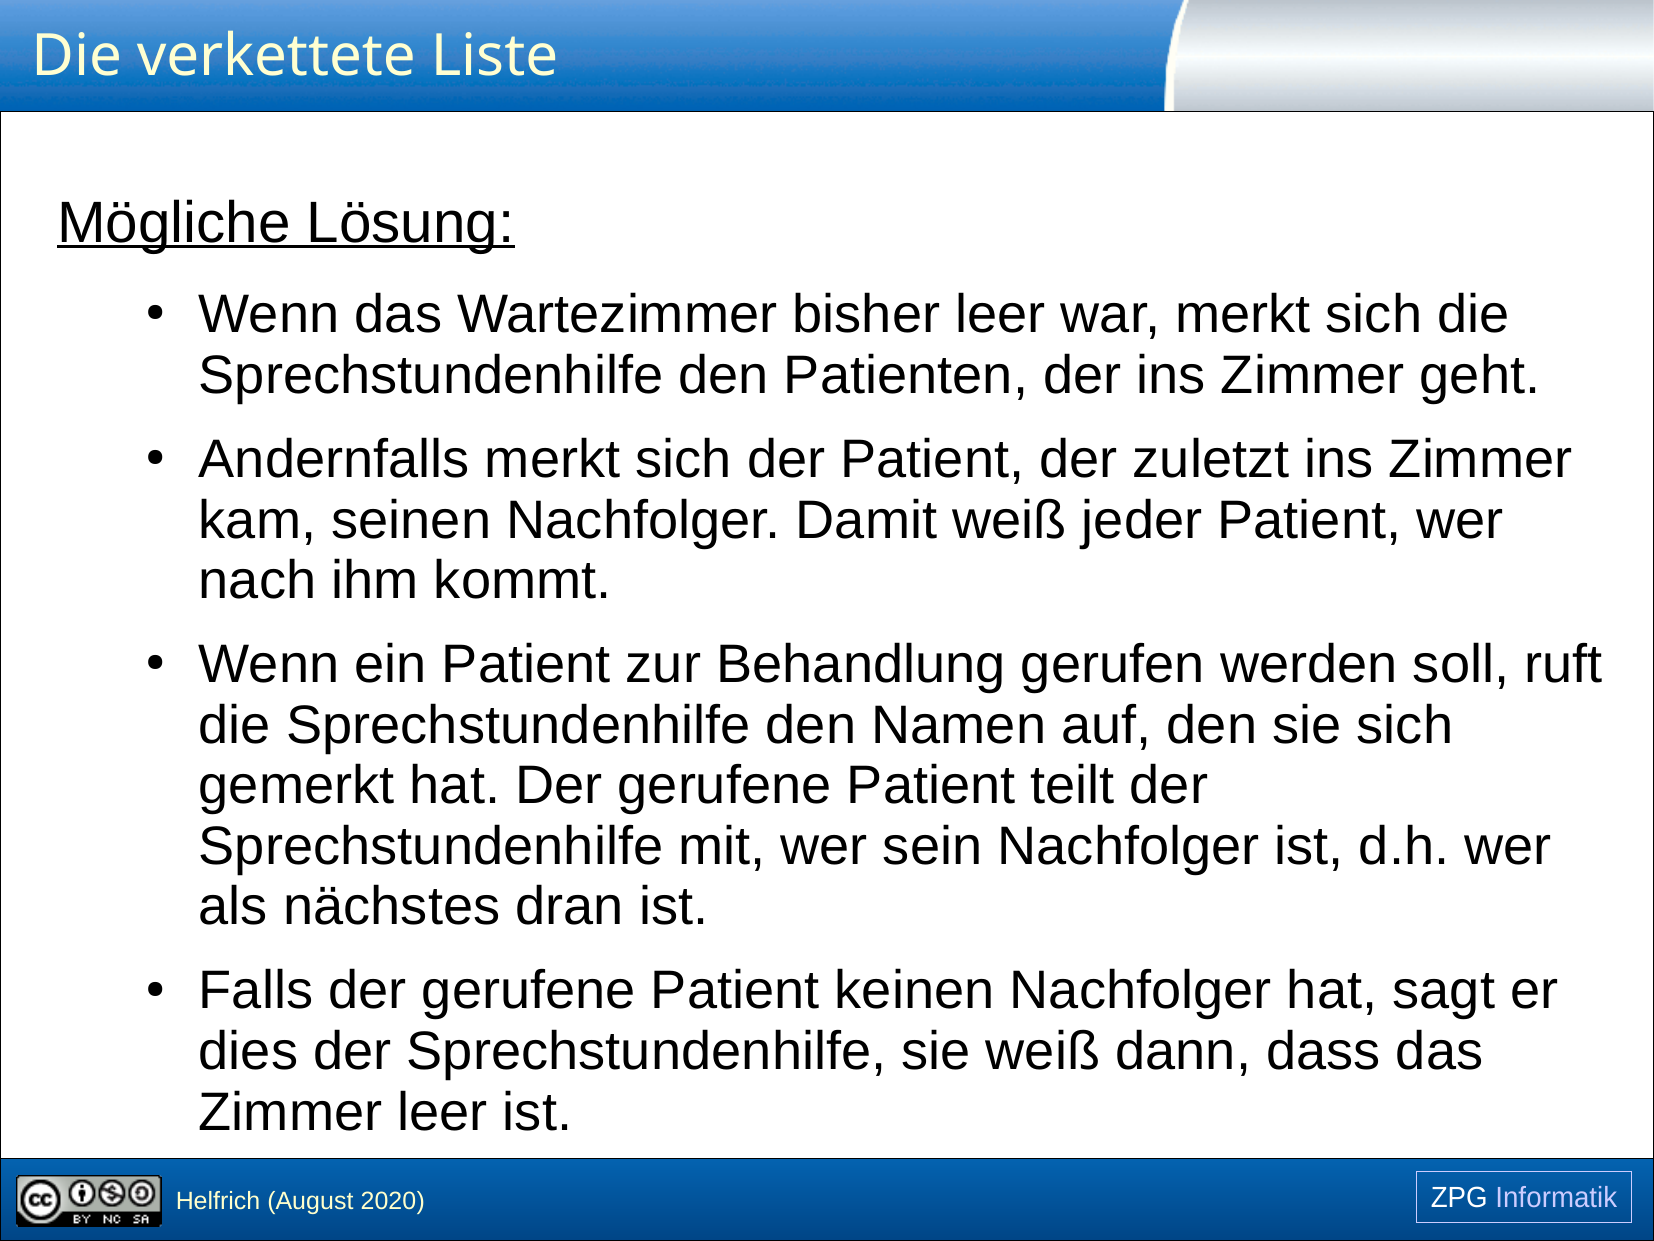

# Die verkettete Liste
Mögliche Lösung:
Wenn das Wartezimmer bisher leer war, merkt sich die Sprechstundenhilfe den Patienten, der ins Zimmer geht.
Andernfalls merkt sich der Patient, der zuletzt ins Zimmer kam, seinen Nachfolger. Damit weiß jeder Patient, wer nach ihm kommt.
Wenn ein Patient zur Behandlung gerufen werden soll, ruft die Sprechstundenhilfe den Namen auf, den sie sich gemerkt hat. Der gerufene Patient teilt der Sprechstundenhilfe mit, wer sein Nachfolger ist, d.h. wer als nächstes dran ist.
Falls der gerufene Patient keinen Nachfolger hat, sagt er dies der Sprechstundenhilfe, sie weiß dann, dass das Zimmer leer ist.